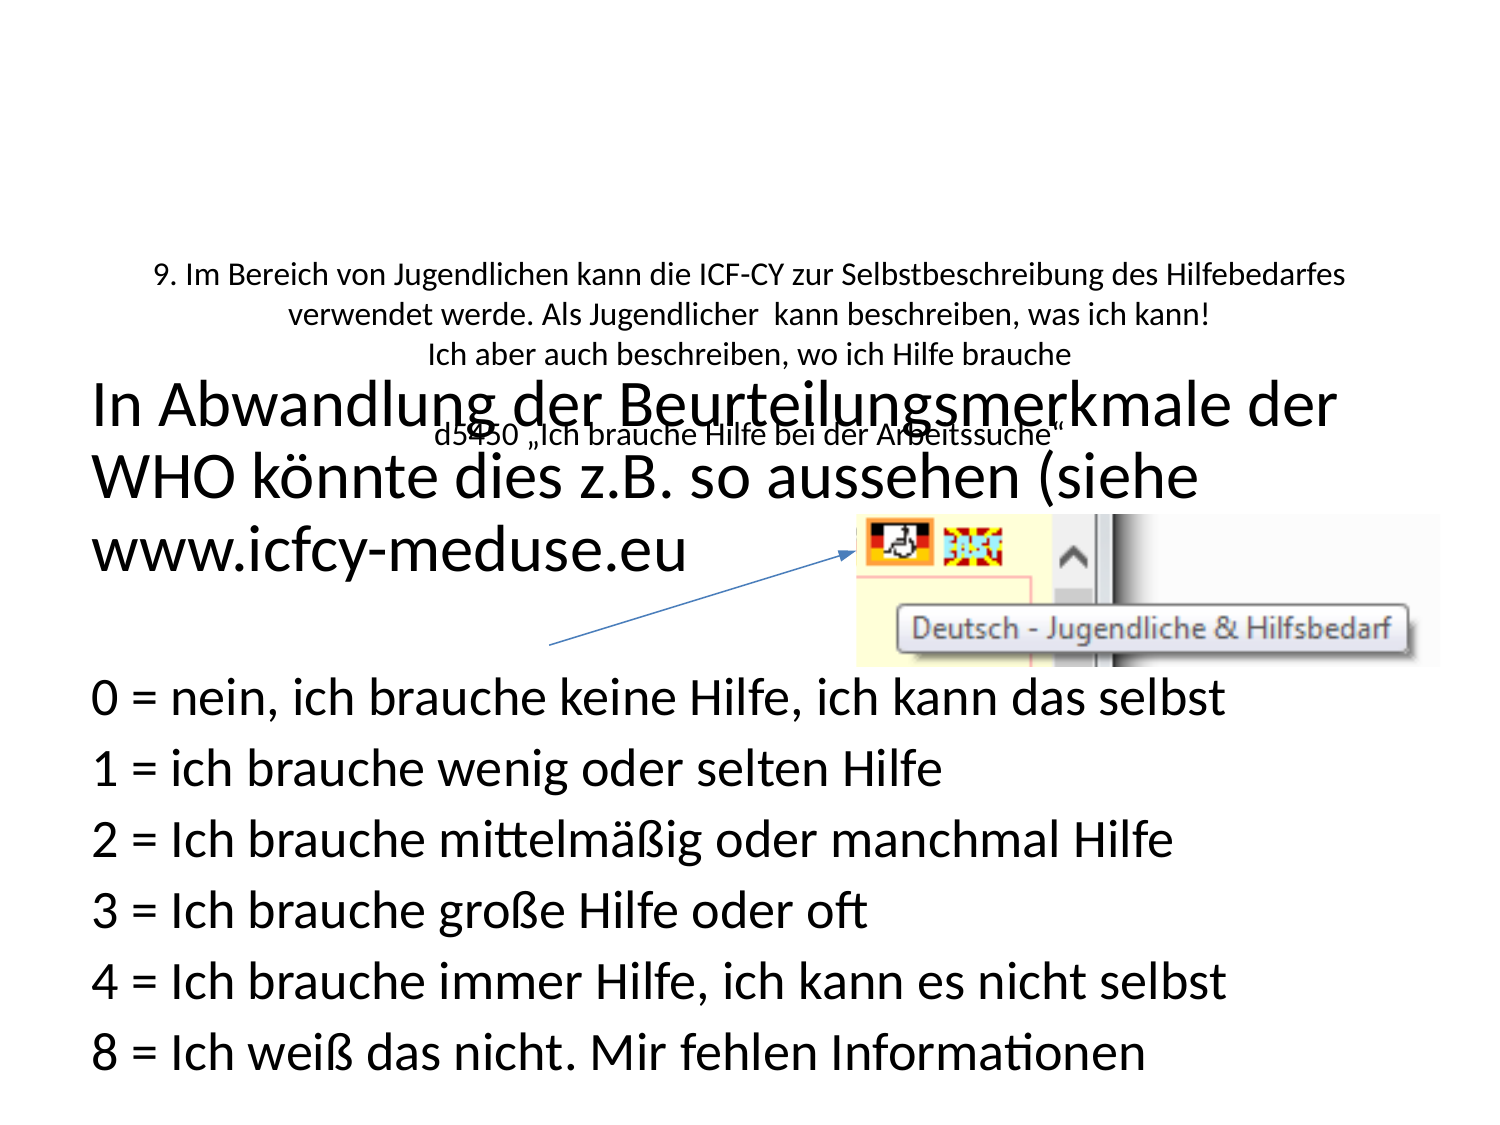

# 9. Im Bereich von Jugendlichen kann die ICF-CY zur Selbstbeschreibung des Hilfebedarfes verwendet werde. Als Jugendlicher kann beschreiben, was ich kann! Ich aber auch beschreiben, wo ich Hilfe brauche d5450 „Ich brauche Hilfe bei der Arbeitssuche“
In Abwandlung der Beurteilungsmerkmale der WHO könnte dies z.B. so aussehen (siehe www.icfcy-meduse.eu
0 = nein, ich brauche keine Hilfe, ich kann das selbst
1 = ich brauche wenig oder selten Hilfe
2 = Ich brauche mittelmäßig oder manchmal Hilfe
3 = Ich brauche große Hilfe oder oft
4 = Ich brauche immer Hilfe, ich kann es nicht selbst
8 = Ich weiß das nicht. Mir fehlen Informationen